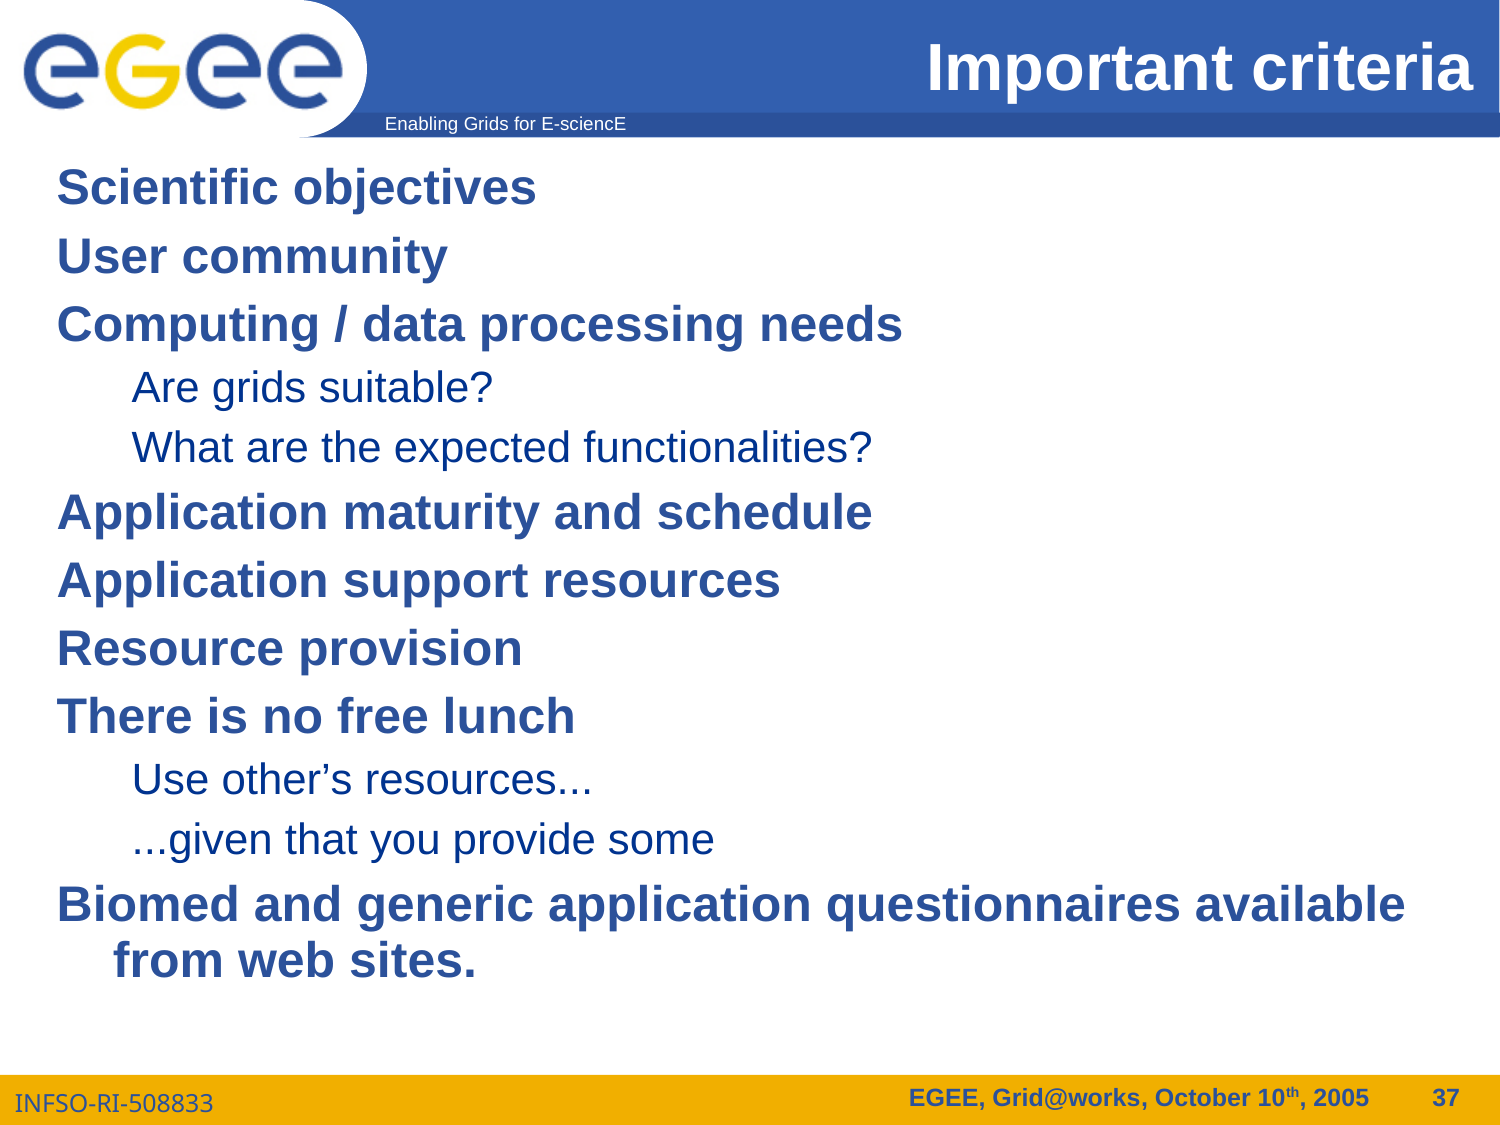

# Important criteria
Scientific objectives
User community
Computing / data processing needs
Are grids suitable?
What are the expected functionalities?
Application maturity and schedule
Application support resources
Resource provision
There is no free lunch
Use other’s resources...
...given that you provide some
Biomed and generic application questionnaires available from web sites.
MIE 2005 Healthgrid workshop, Geneva, August 2005
37